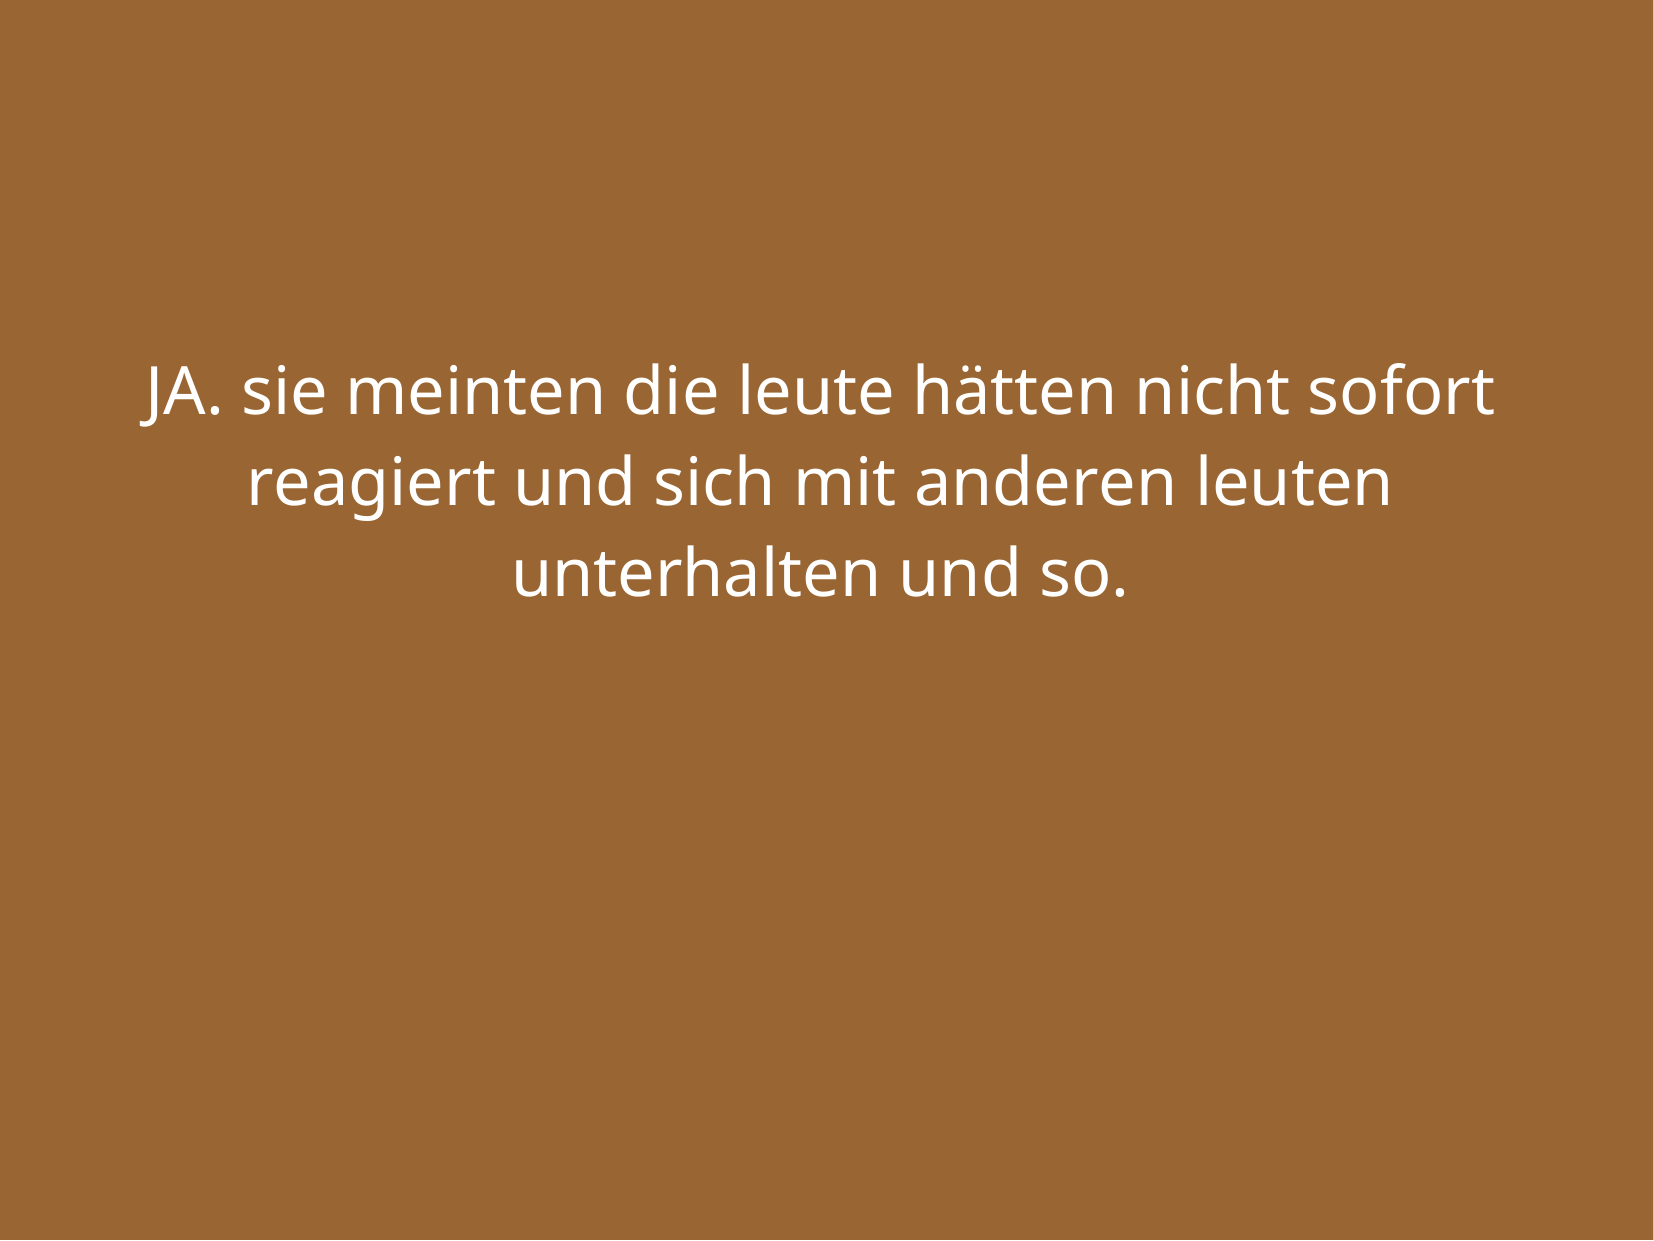

# JA. sie meinten die leute hätten nicht sofort reagiert und sich mit anderen leuten unterhalten und so.